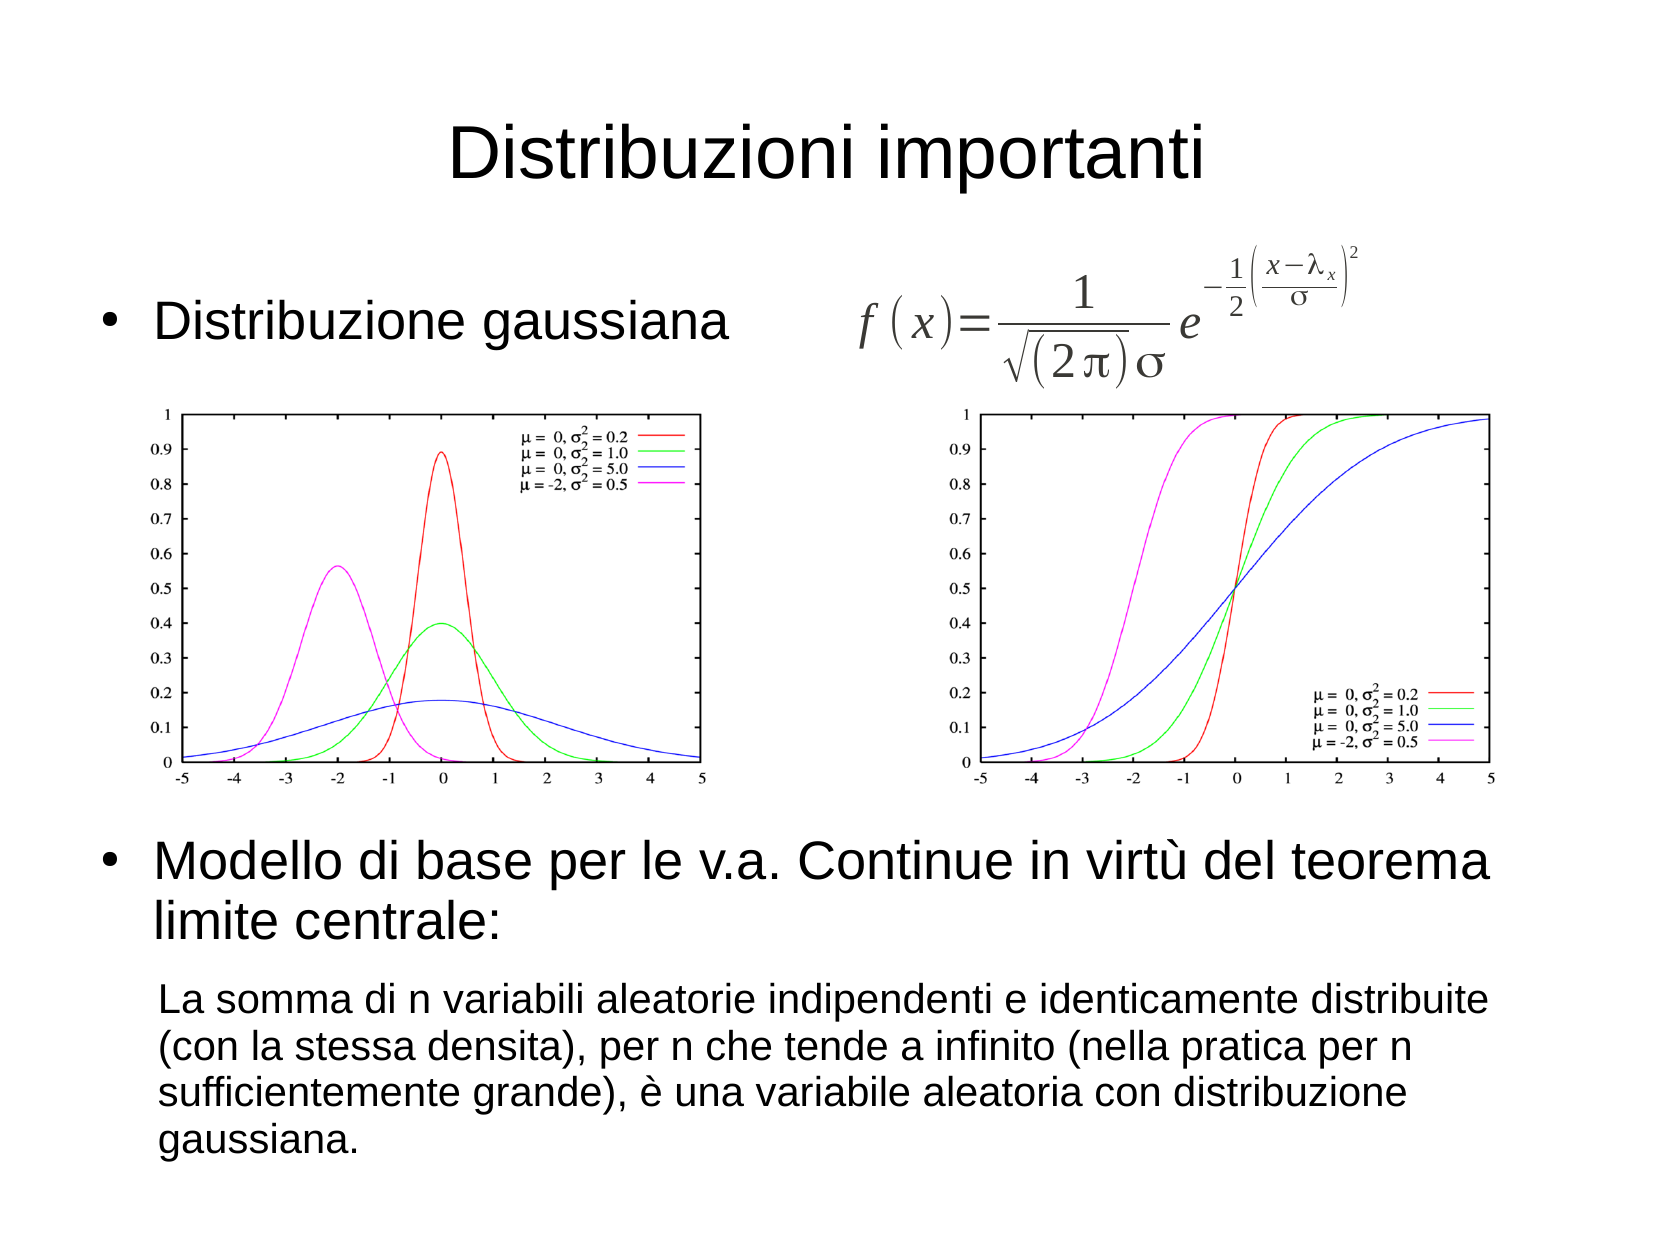

# Distribuzioni importanti
Distribuzione gaussiana
Modello di base per le v.a. Continue in virtù del teorema limite centrale:
La somma di n variabili aleatorie indipendenti e identicamente distribuite (con la stessa densita), per n che tende a infinito (nella pratica per n sufficientemente grande), è una variabile aleatoria con distribuzione gaussiana.